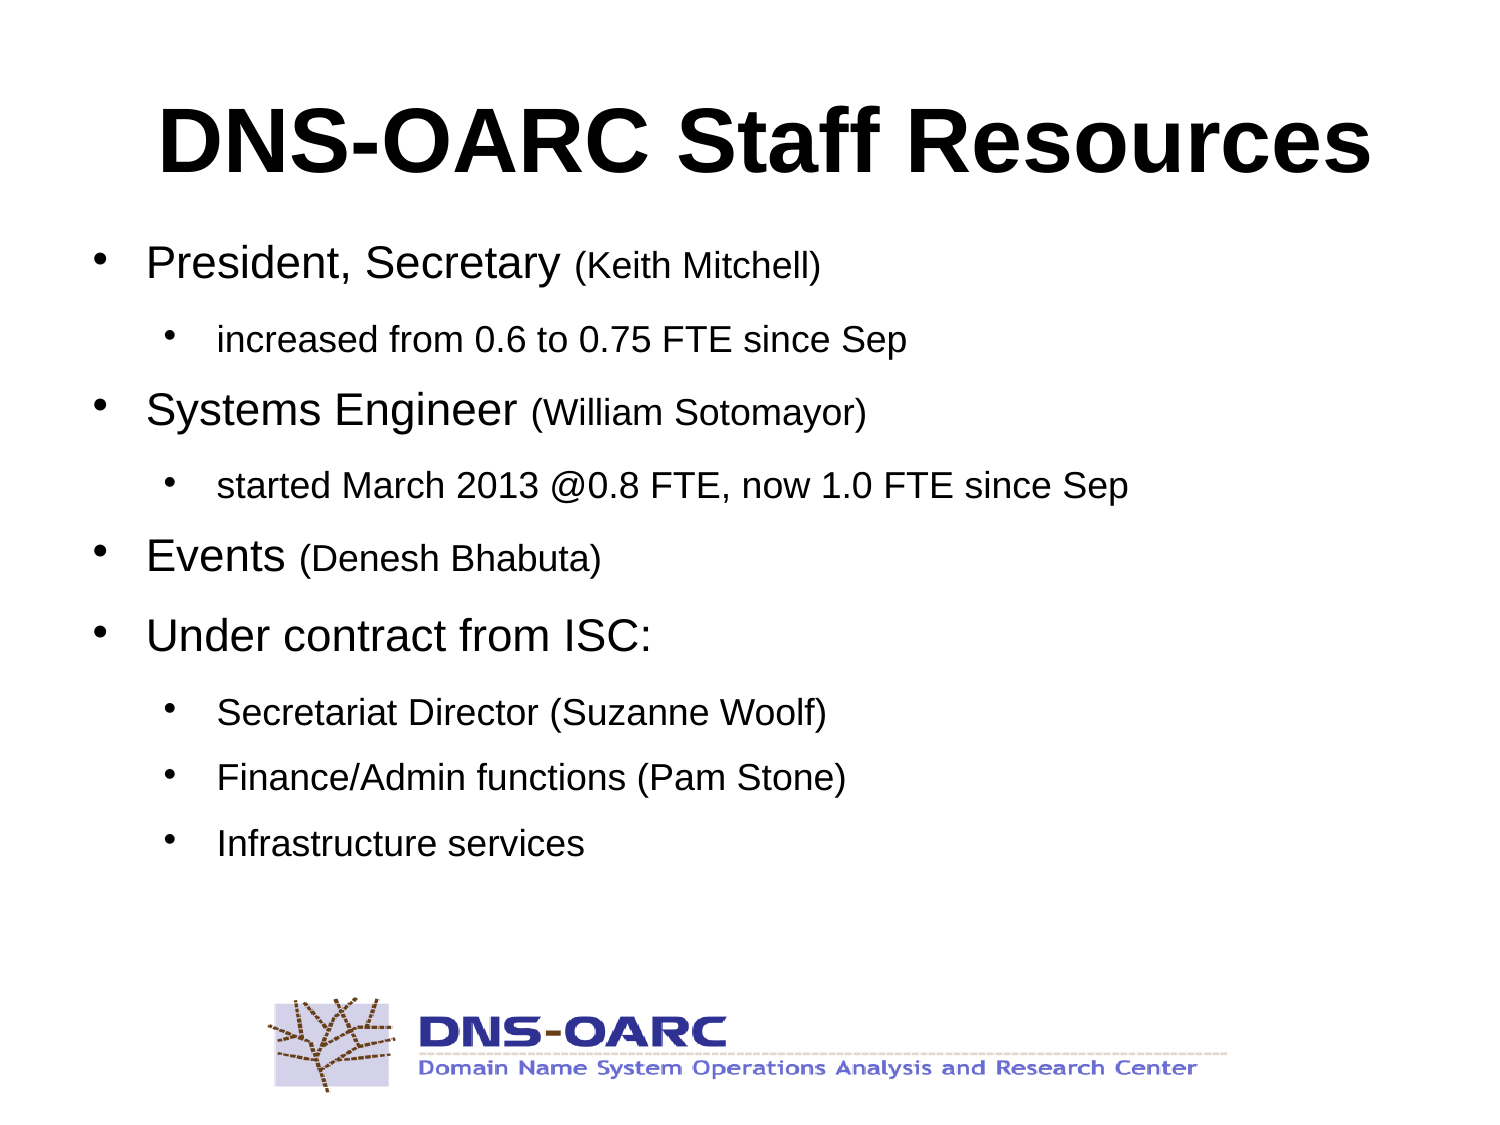

# DNS-OARC Staff Resources
President, Secretary (Keith Mitchell)
increased from 0.6 to 0.75 FTE since Sep
Systems Engineer (William Sotomayor)
started March 2013 @0.8 FTE, now 1.0 FTE since Sep
Events (Denesh Bhabuta)
Under contract from ISC:
Secretariat Director (Suzanne Woolf)
Finance/Admin functions (Pam Stone)
Infrastructure services